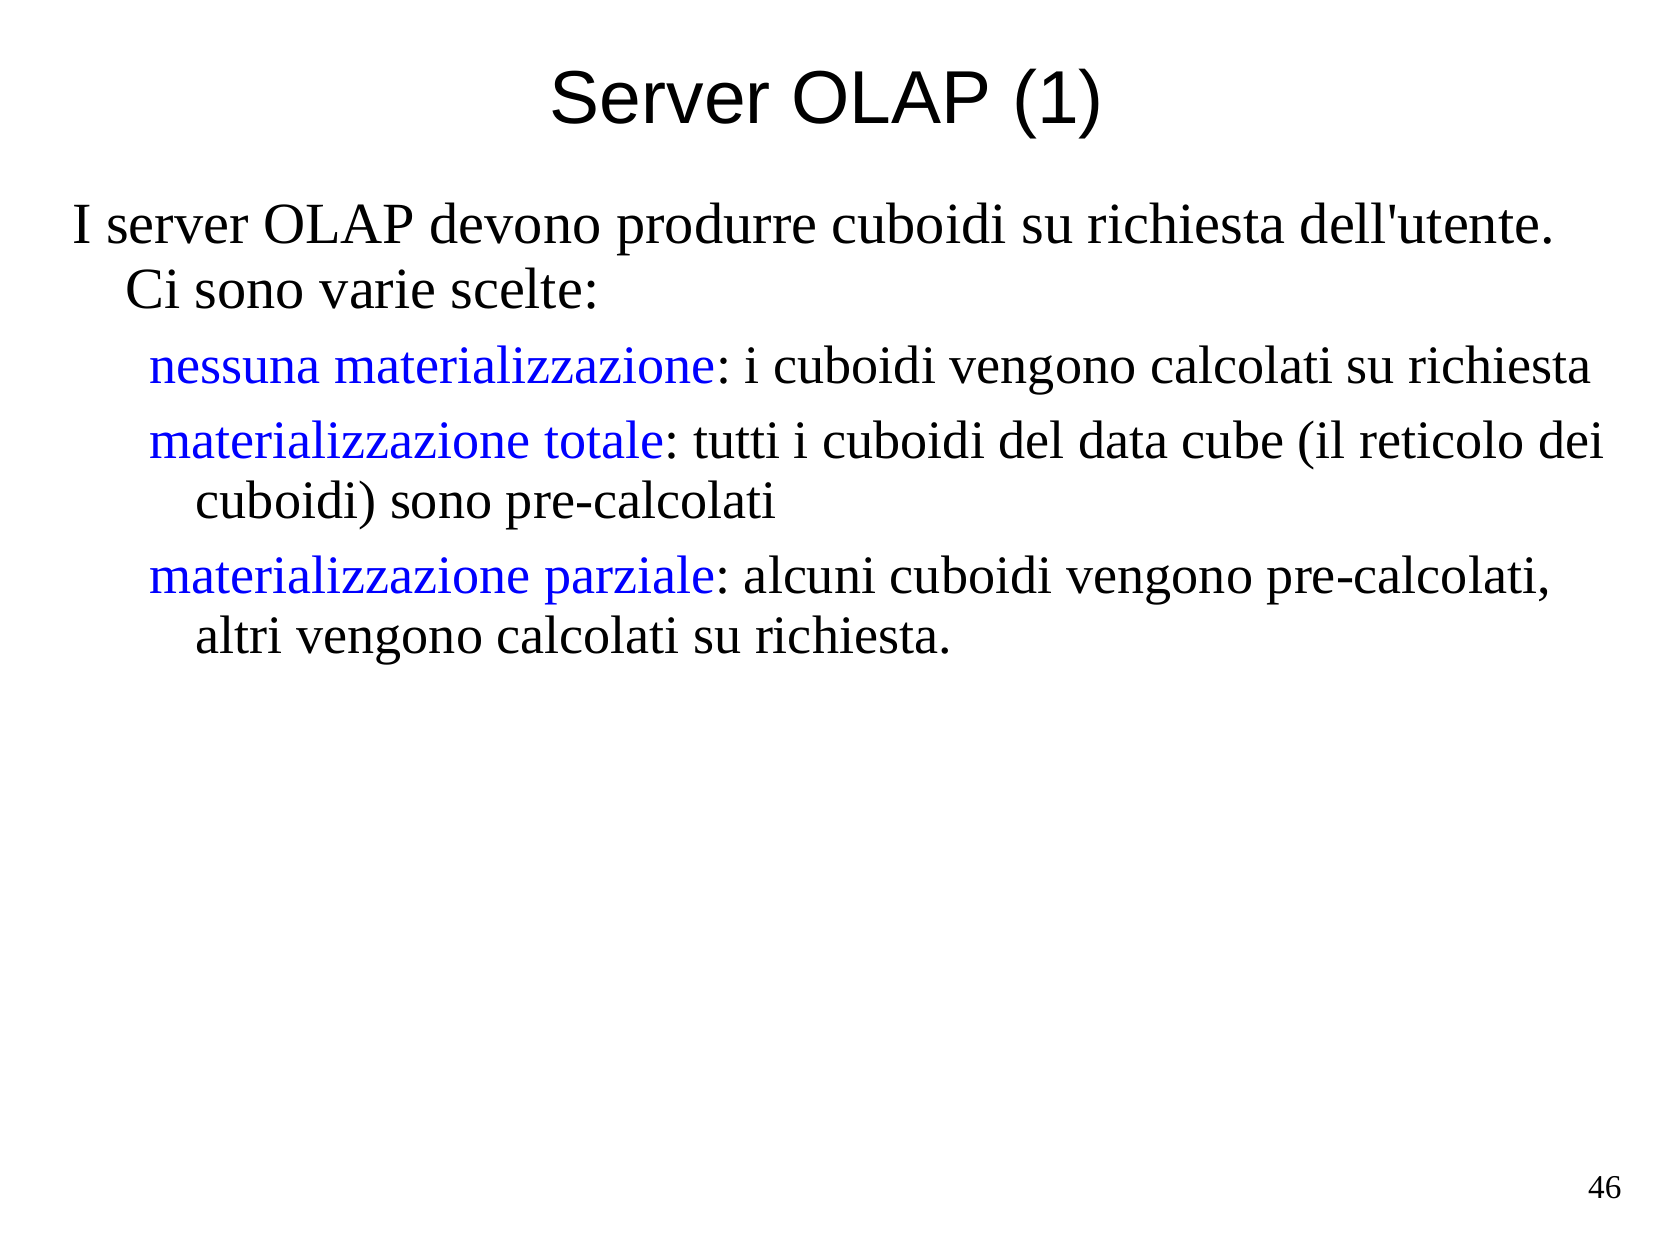

# Server OLAP (1)
I server OLAP devono produrre cuboidi su richiesta dell'utente. Ci sono varie scelte:
nessuna materializzazione: i cuboidi vengono calcolati su richiesta
materializzazione totale: tutti i cuboidi del data cube (il reticolo dei cuboidi) sono pre-calcolati
materializzazione parziale: alcuni cuboidi vengono pre-calcolati, altri vengono calcolati su richiesta.